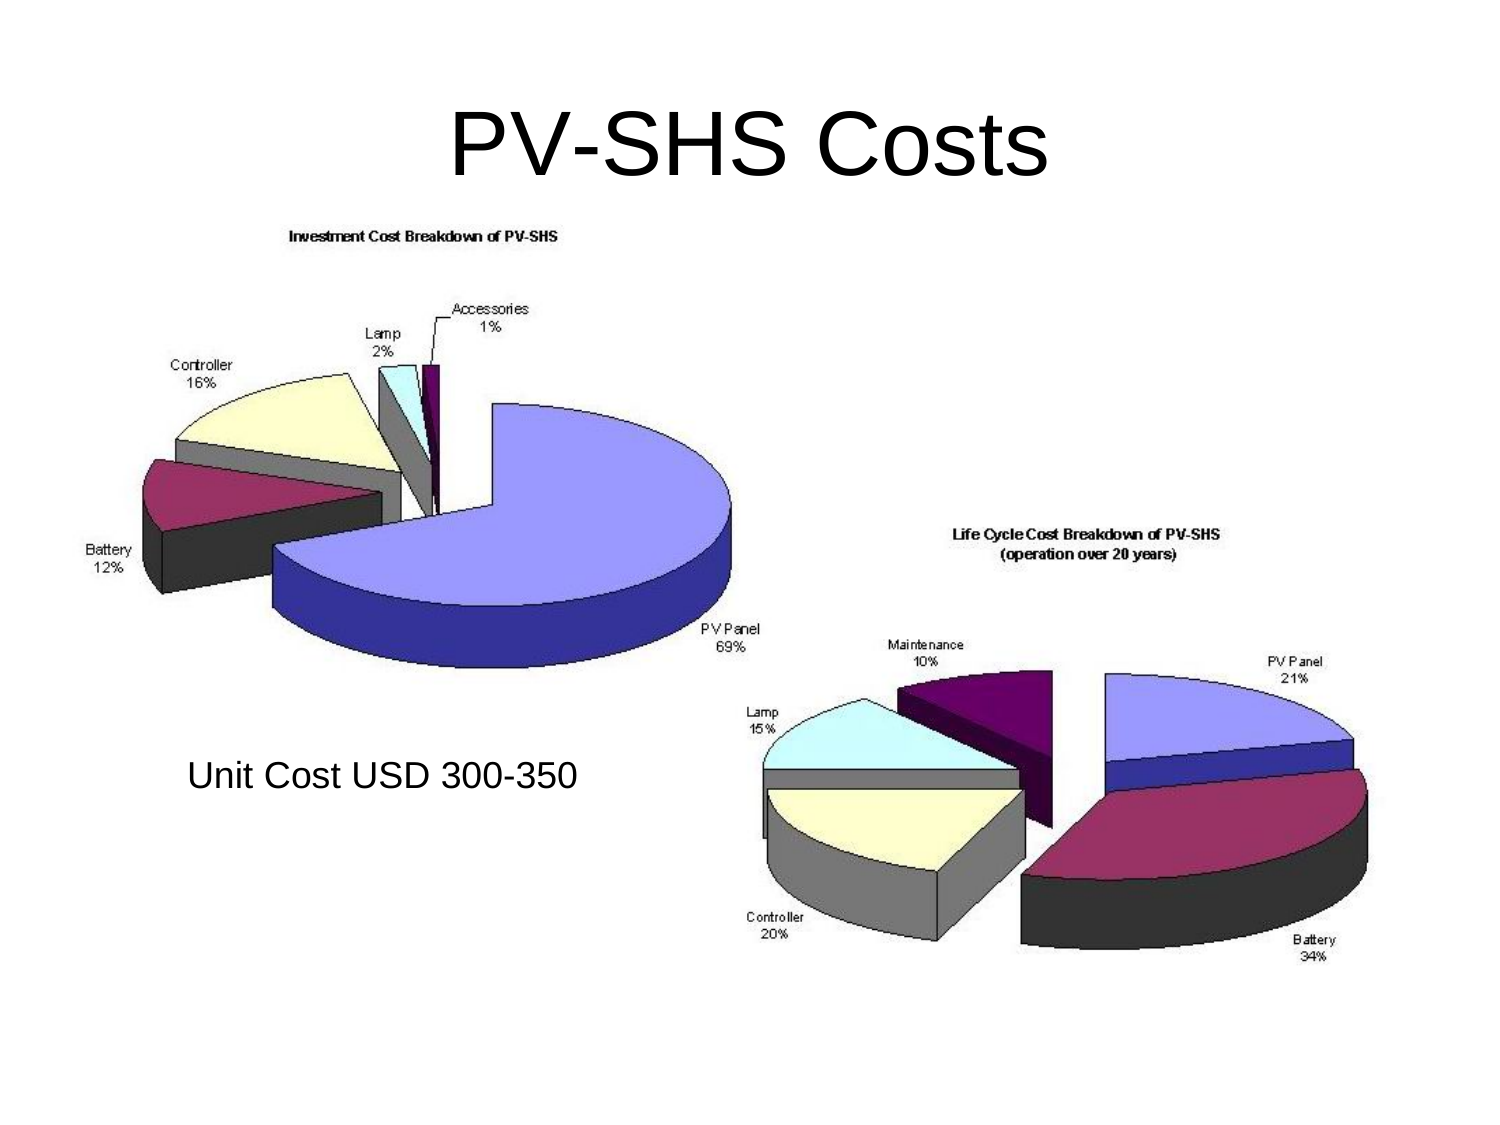

# PV-SHS Costs
Unit Cost USD 300-350